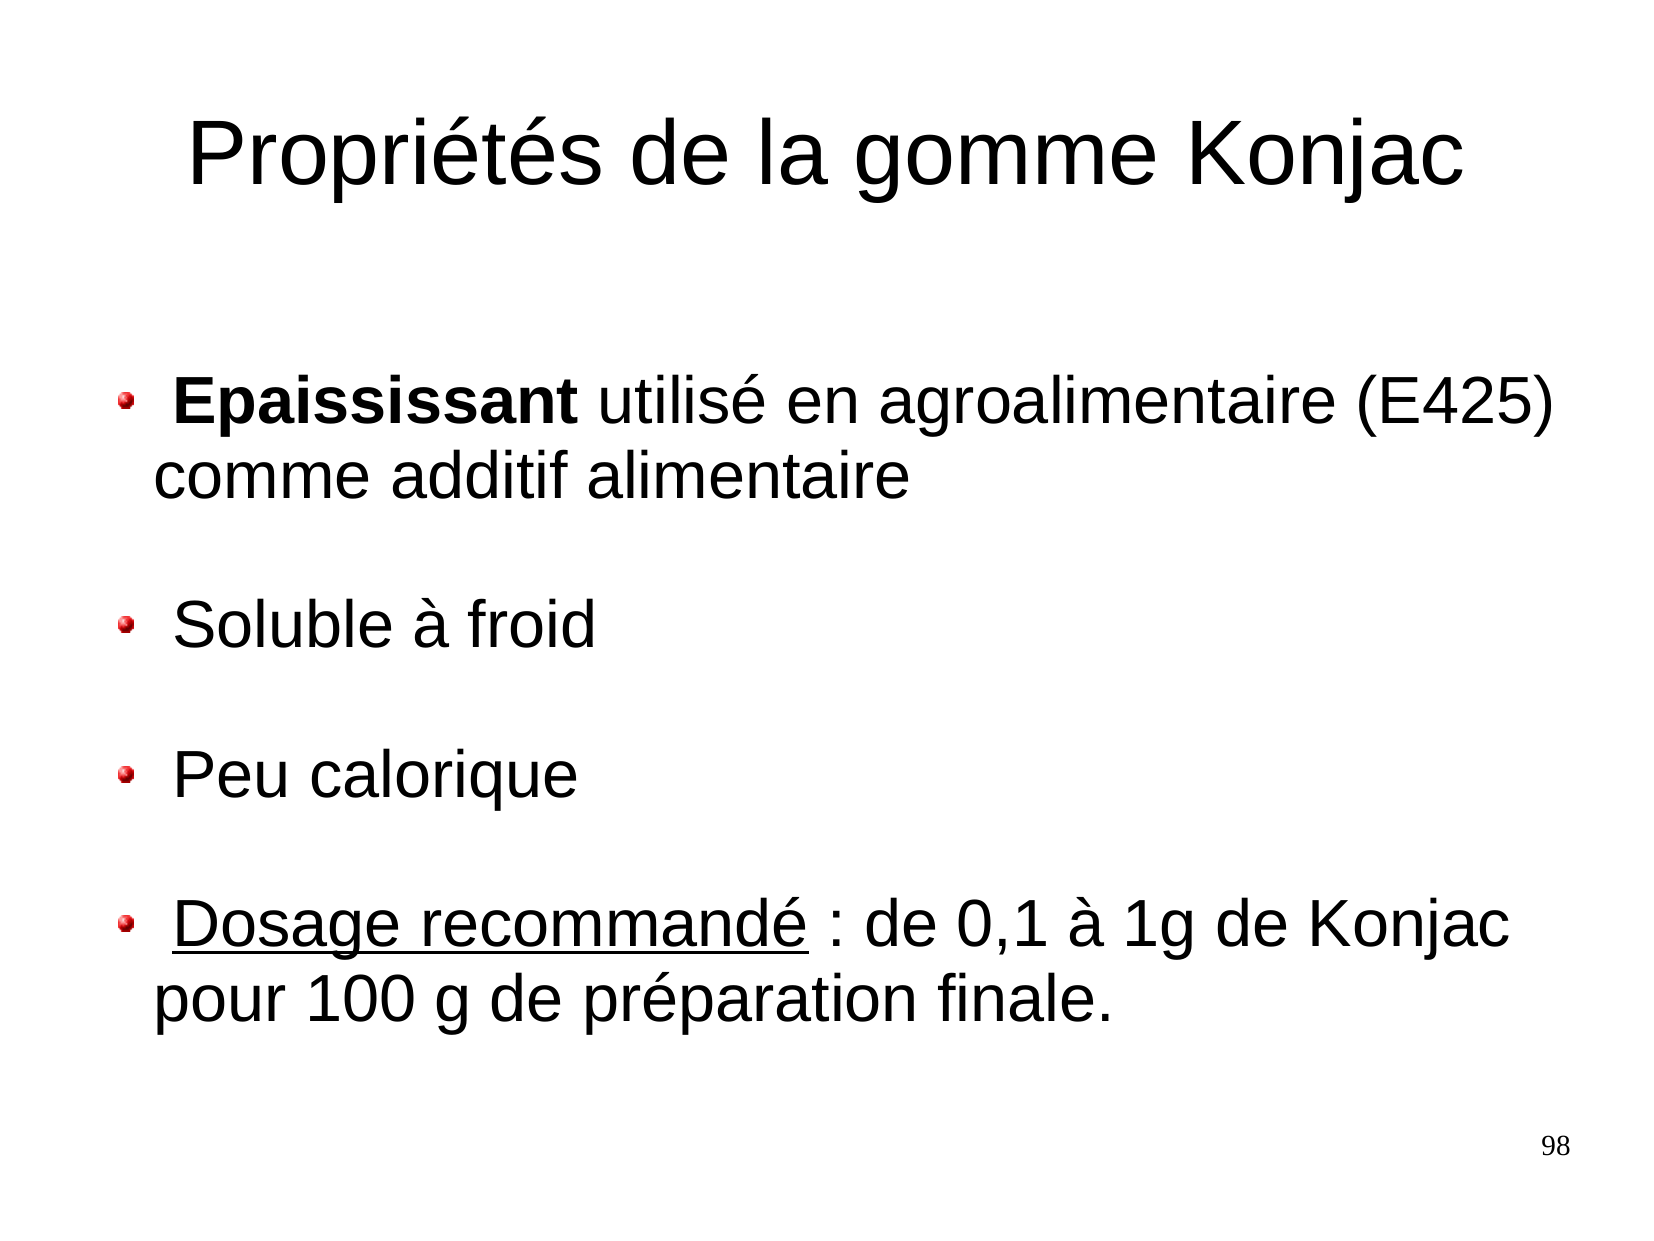

# Propriétés de la gomme Konjac
 Epaississant utilisé en agroalimentaire (E425) comme additif alimentaire
 Soluble à froid
 Peu calorique
 Dosage recommandé : de 0,1 à 1g de Konjac pour 100 g de préparation finale.
98